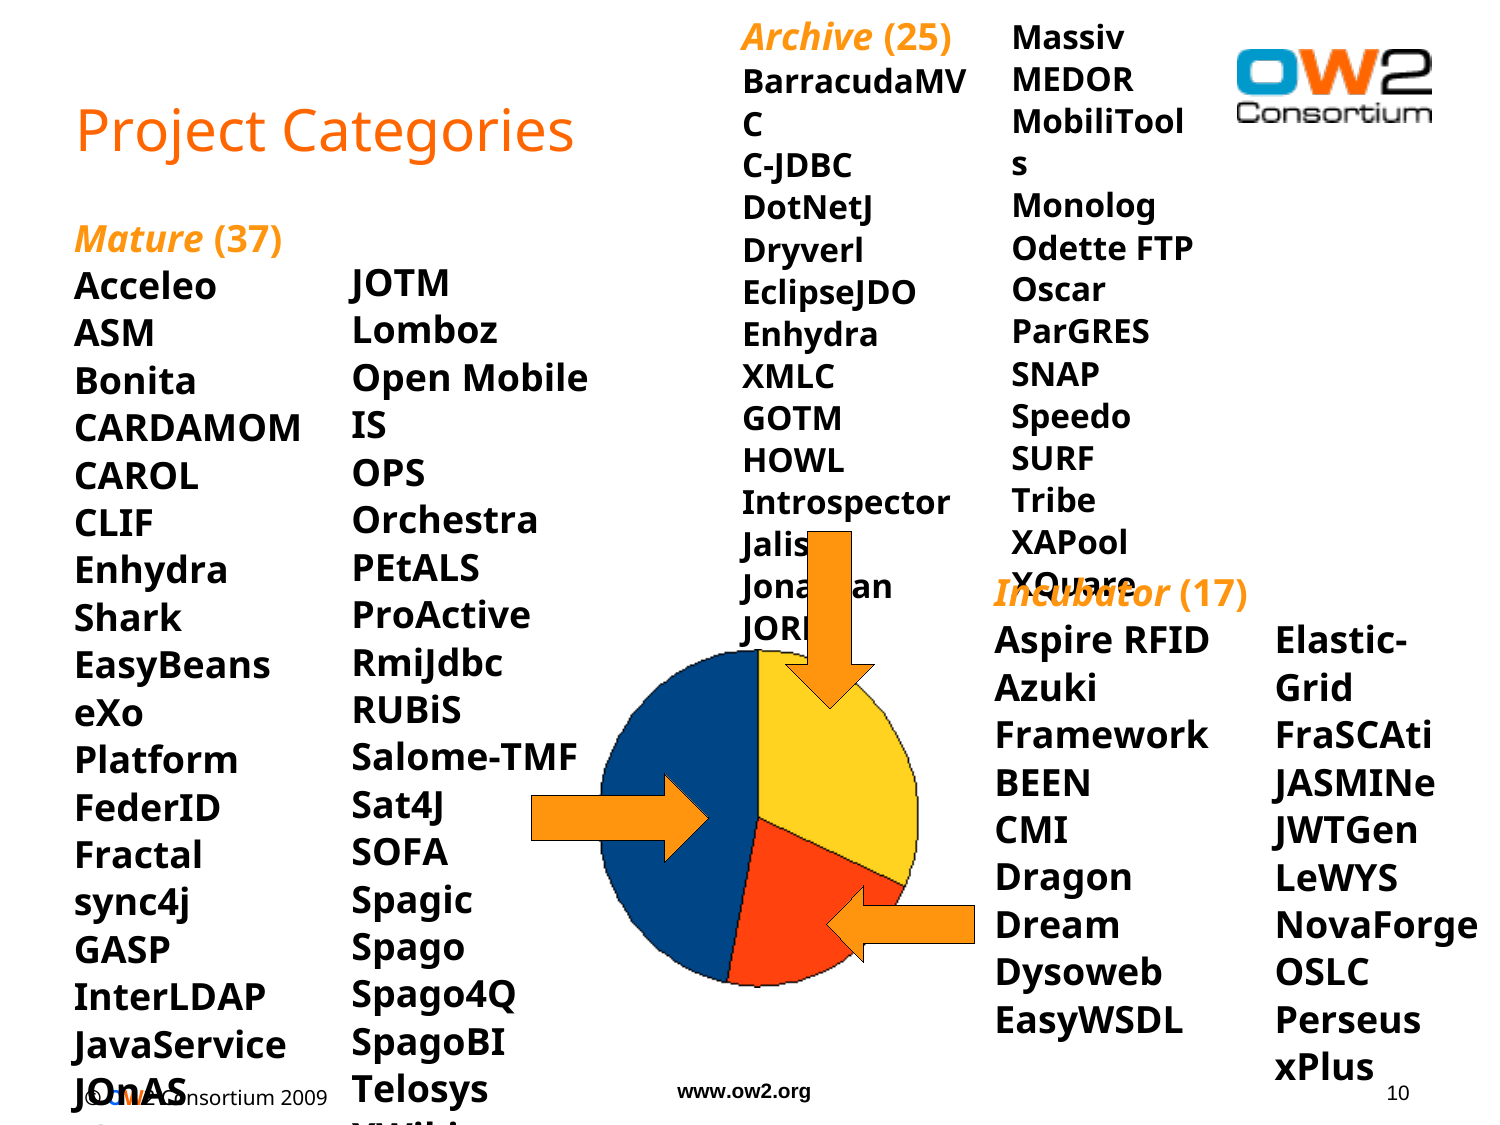

Archive (25)
BarracudaMVC
C-JDBC
DotNetJ
Dryverl
EclipseJDO
Enhydra XMLC
GOTM
HOWL
Introspector
Jalisto
Jonathan
JORM
Massiv
MEDOR
MobiliTools
Monolog
Odette FTP
Oscar
ParGRES
SNAP
Speedo
SURF
Tribe
XAPool
XQuare
# Project Categories
Mature (37)
Acceleo
ASM
Bonita
CARDAMOM
CAROL
CLIF
Enhydra
Shark
EasyBeans
eXo Platform
FederID
Fractal
sync4j
GASP
InterLDAP
JavaService
JOnAS
JOPE
JORAM
JOTM
Lomboz
Open Mobile IS
OPS
Orchestra
PEtALS
ProActive
RmiJdbc
RUBiS
Salome-TMF
Sat4J
SOFA
Spagic
Spago
Spago4Q
SpagoBI
Telosys
XWiki
Incubator (17)
Aspire RFID
Azuki	 Framework
BEEN
CMI
Dragon
Dream
Dysoweb
EasyWSDL
Elastic-Grid
FraSCAti
JASMINe
JWTGen
LeWYS
NovaForge
OSLC
Perseus
xPlus
10